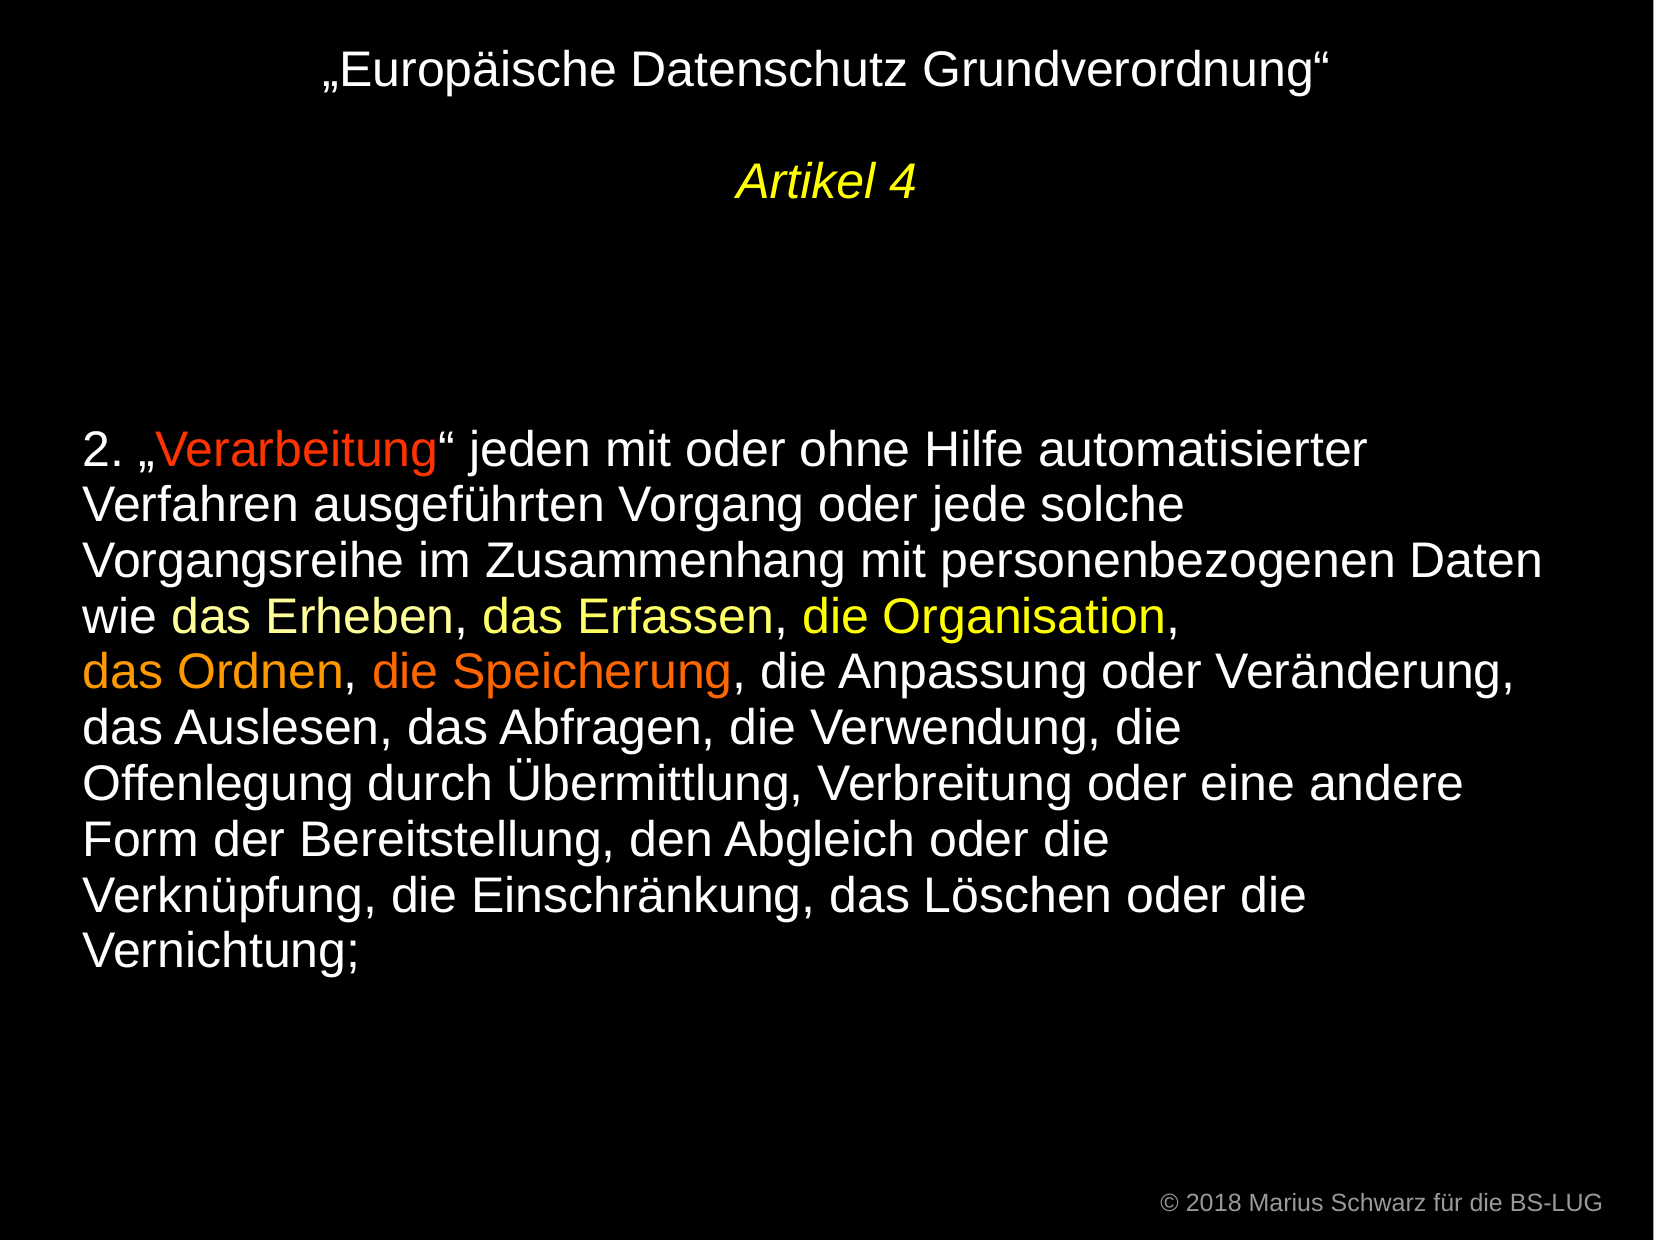

# „Europäische Datenschutz Grundverordnung“ Artikel 4
2. „Verarbeitung“ jeden mit oder ohne Hilfe automatisierter Verfahren ausgeführten Vorgang oder jede solche
Vorgangsreihe im Zusammenhang mit personenbezogenen Daten wie das Erheben, das Erfassen, die Organisation,
das Ordnen, die Speicherung, die Anpassung oder Veränderung, das Auslesen, das Abfragen, die Verwendung, die
Offenlegung durch Übermittlung, Verbreitung oder eine andere Form der Bereitstellung, den Abgleich oder die
Verknüpfung, die Einschränkung, das Löschen oder die Vernichtung;
© 2018 Marius Schwarz für die BS-LUG